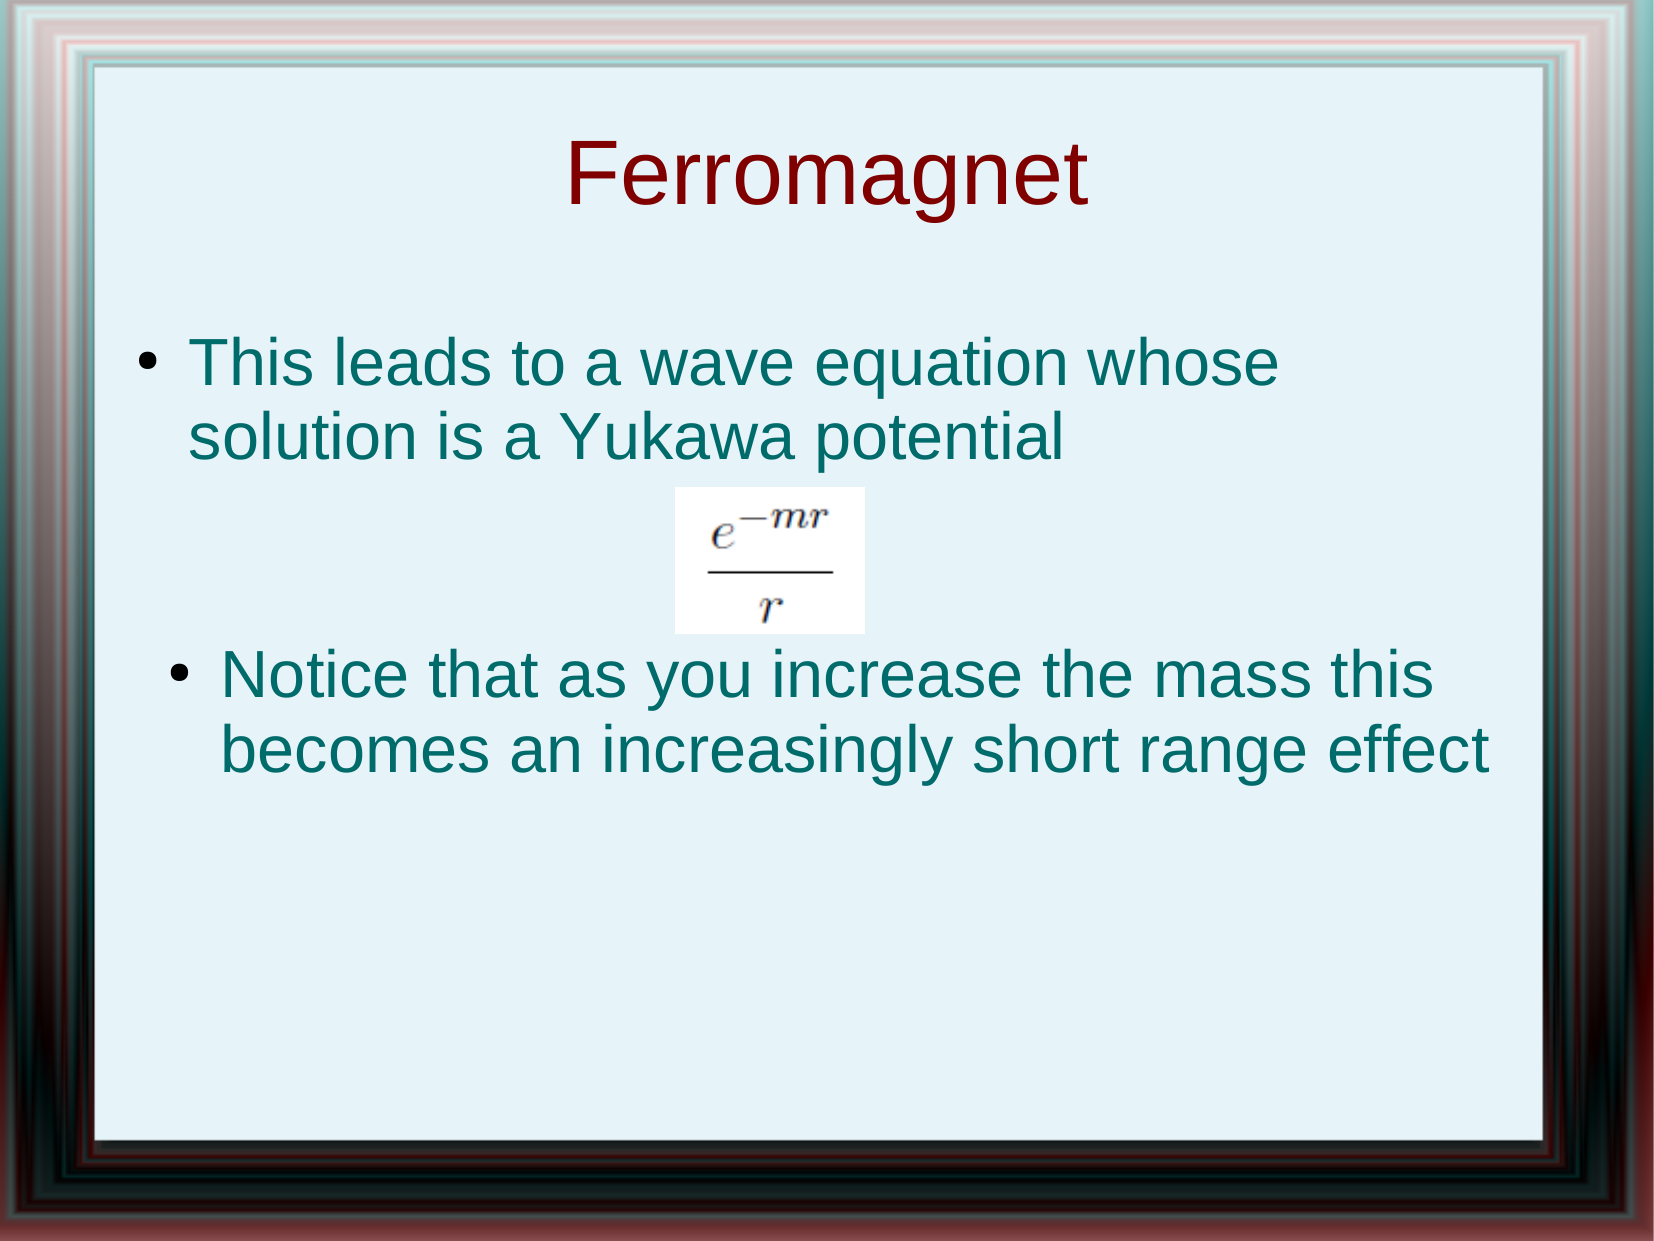

# Ferromagnet
This leads to a wave equation whose solution is a Yukawa potential
Notice that as you increase the mass this becomes an increasingly short range effect